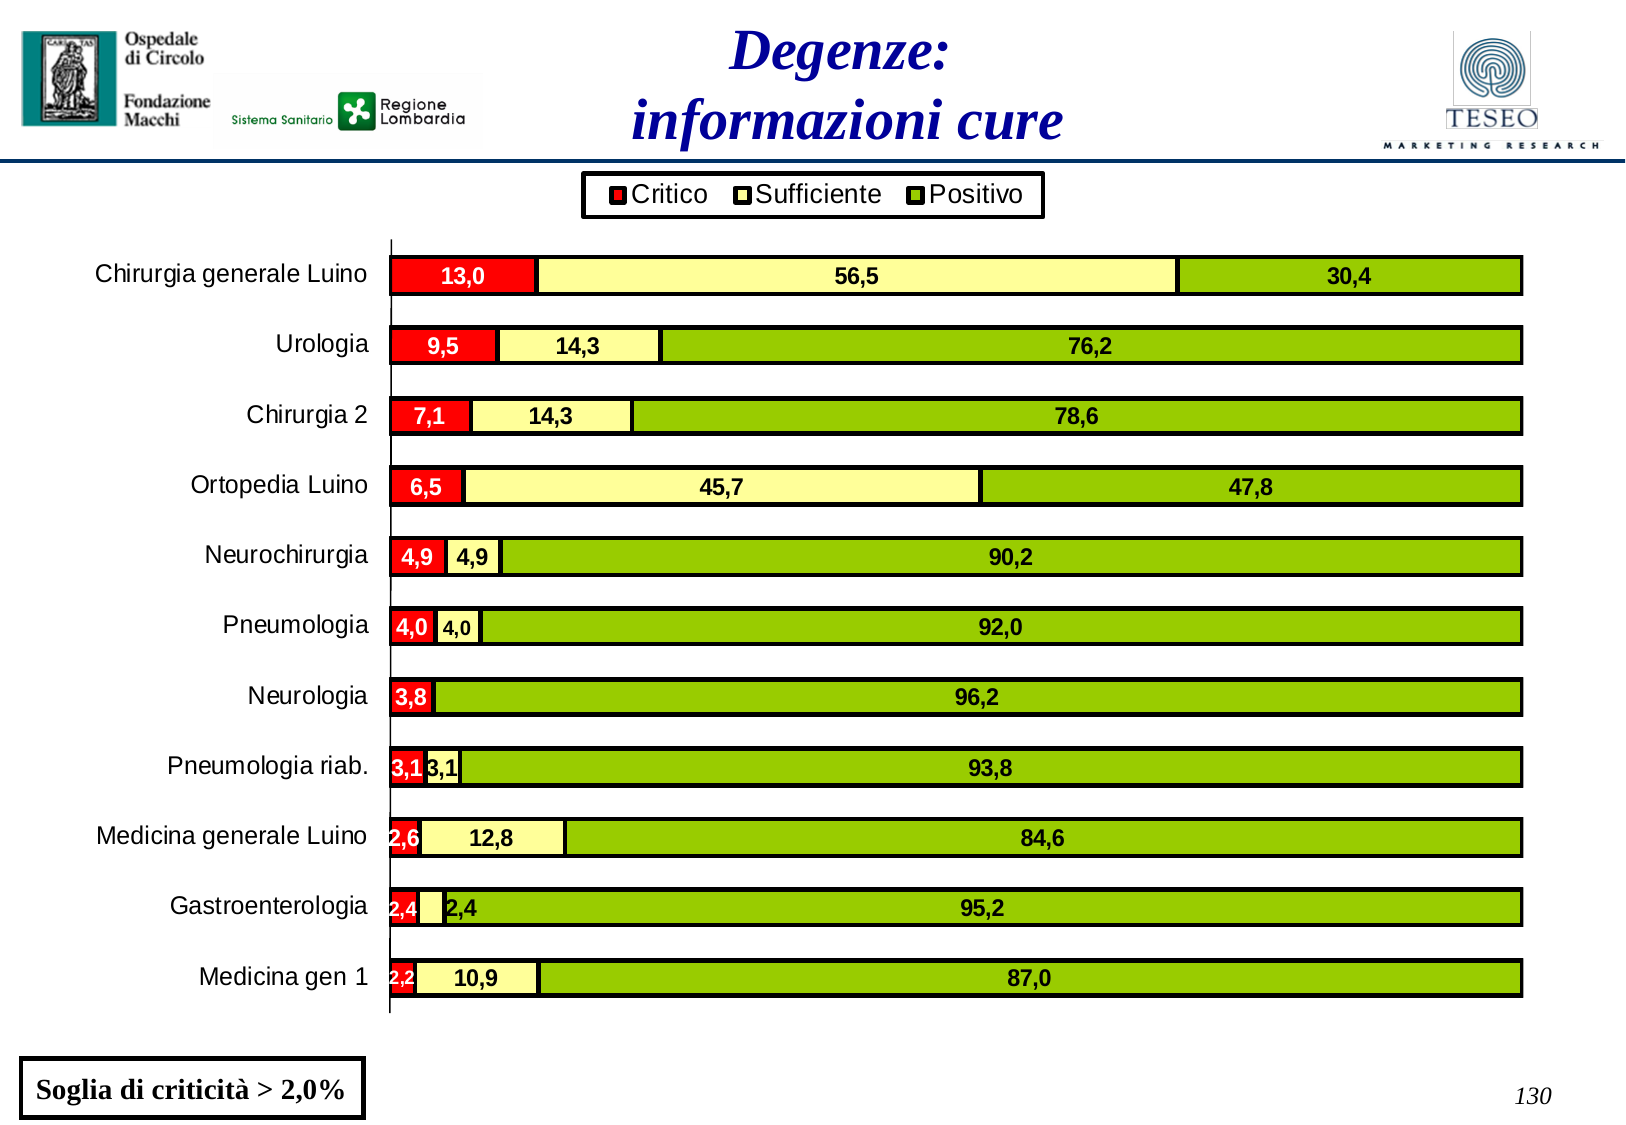

Degenze:
informazioni cure
Soglia di criticità > 2,0%